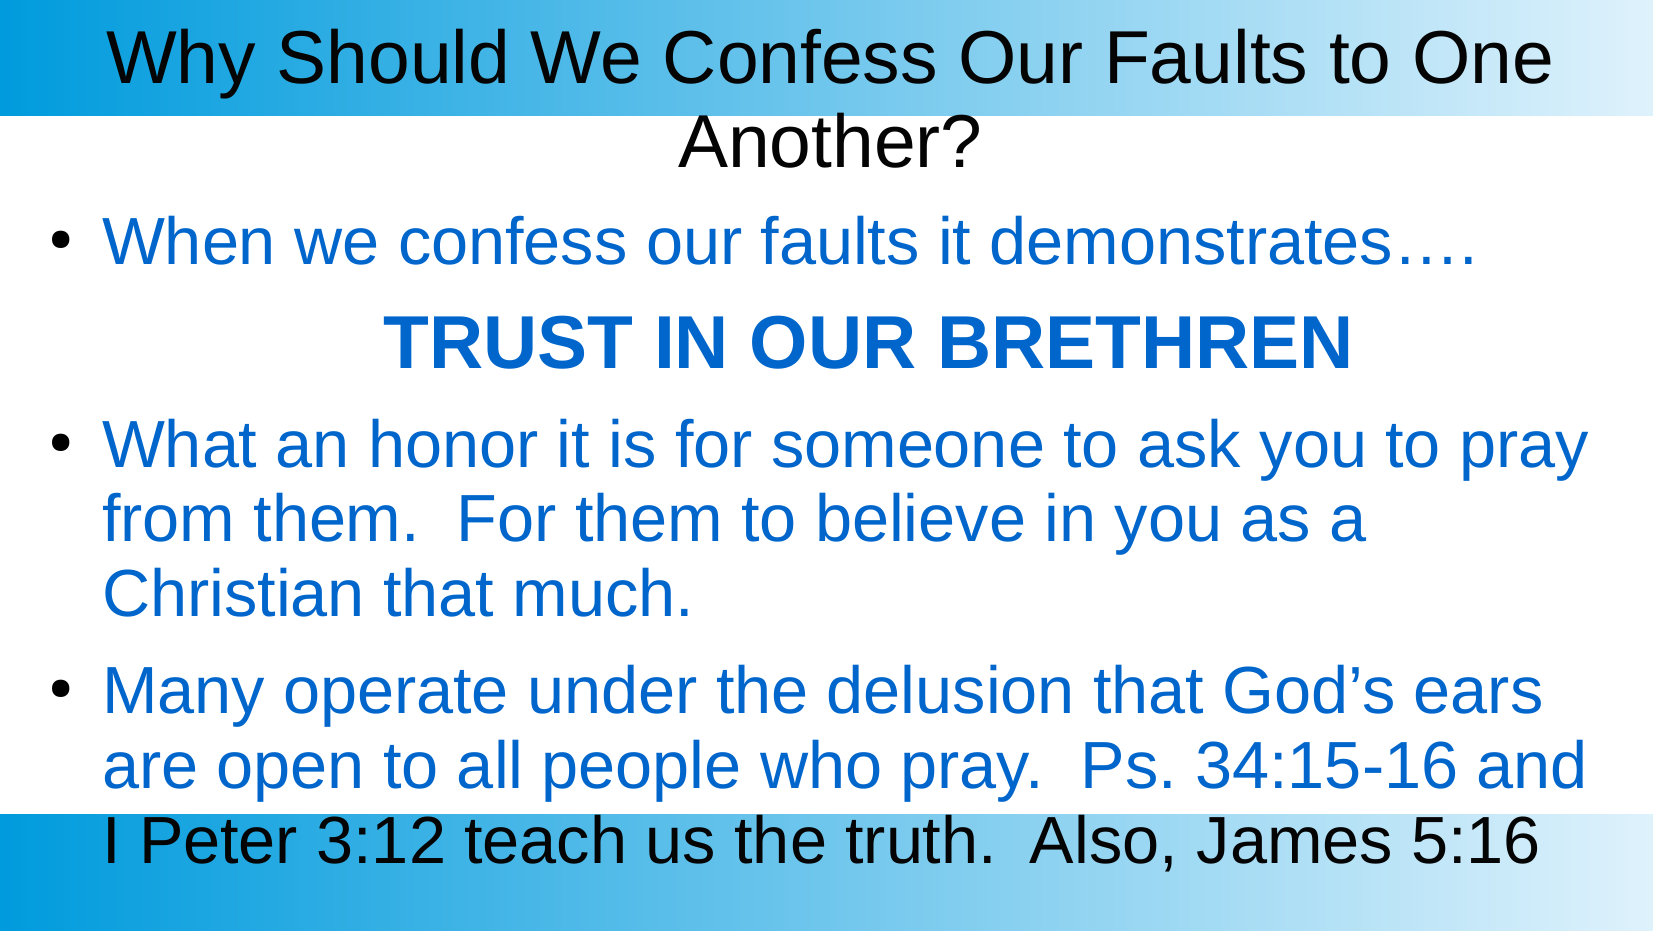

# Why Should We Confess Our Faults to One Another?
When we confess our faults it demonstrates….
TRUST IN OUR BRETHREN
What an honor it is for someone to ask you to pray from them. For them to believe in you as a Christian that much.
Many operate under the delusion that God’s ears are open to all people who pray. Ps. 34:15-16 and I Peter 3:12 teach us the truth. Also, James 5:16